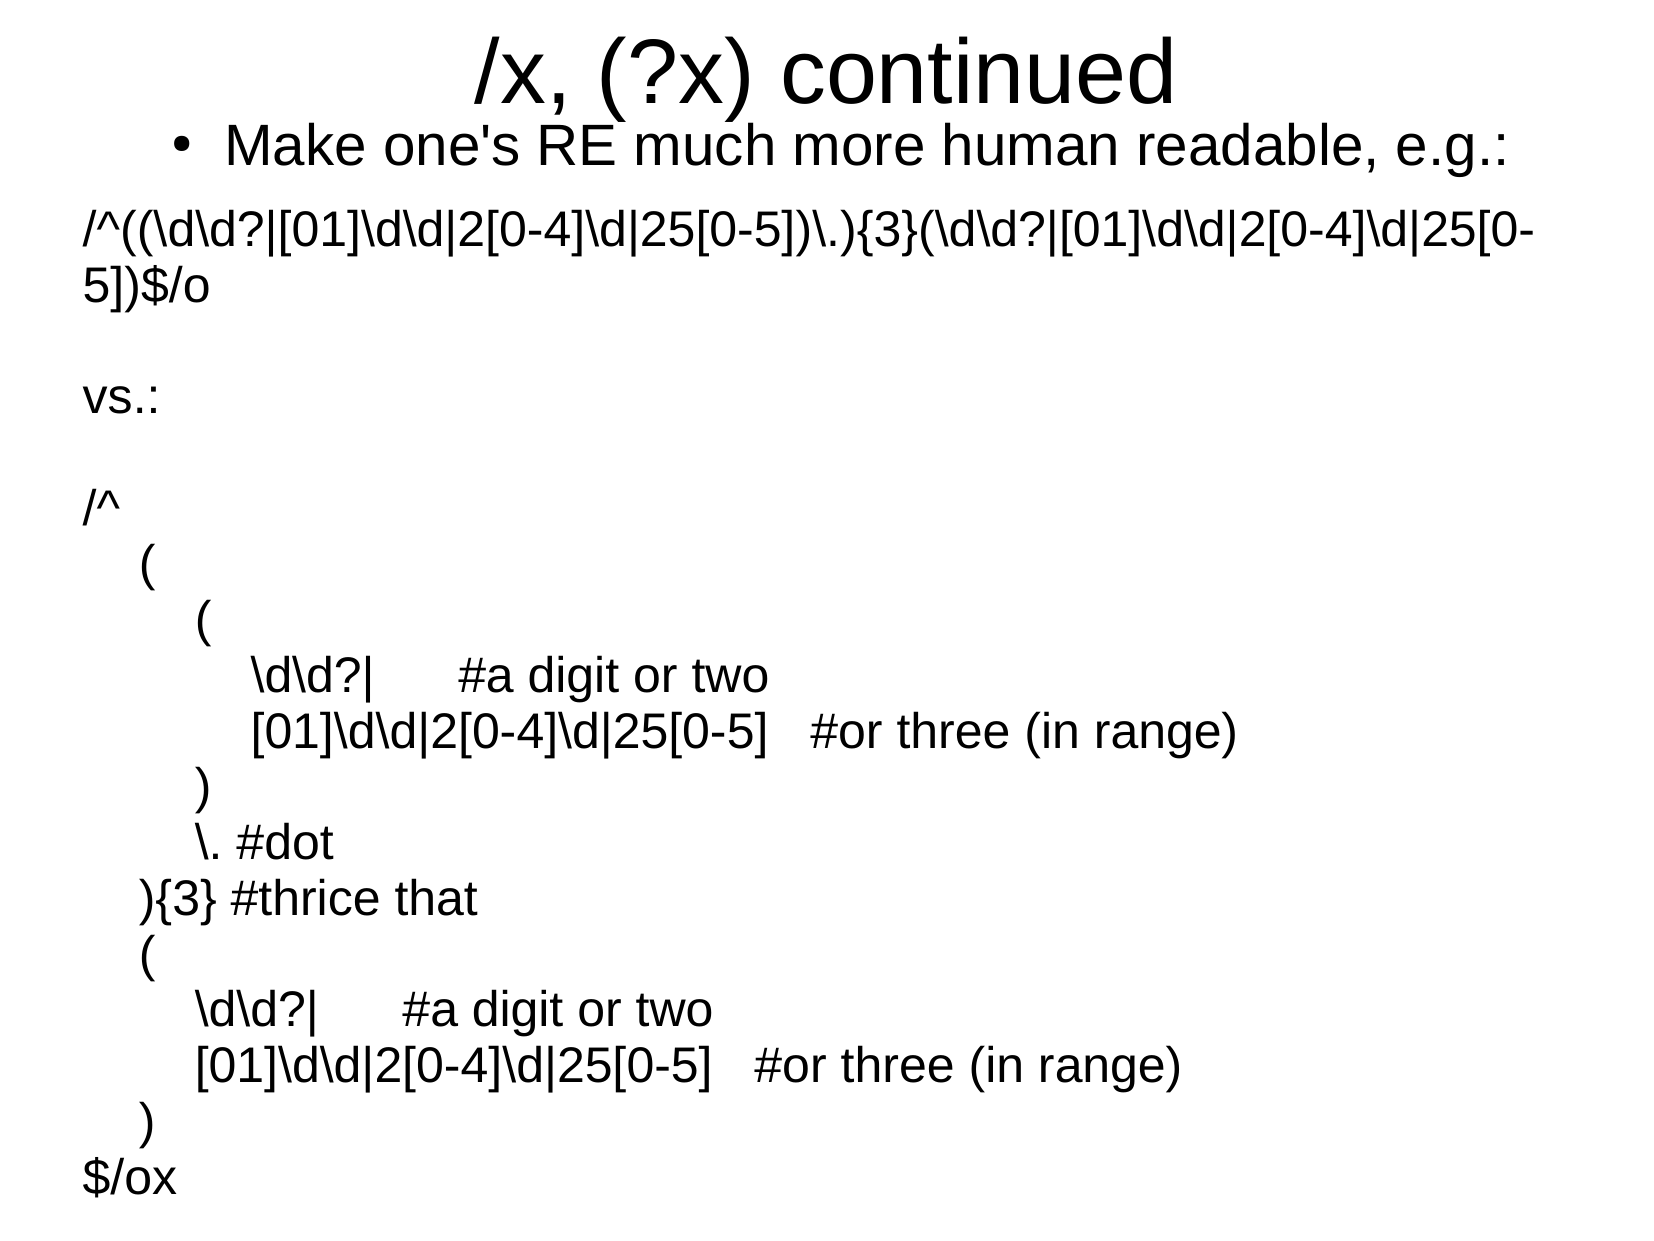

# /x, (?x) continued
Make one's RE much more human readable, e.g.:
/^((\d\d?|[01]\d\d|2[0-4]\d|25[0-5])\.){3}(\d\d?|[01]\d\d|2[0-4]\d|25[0-5])$/o
vs.:
/^
 (
 (
 \d\d?| #a digit or two
 [01]\d\d|2[0-4]\d|25[0-5] #or three (in range)
 )
 \. #dot
 ){3} #thrice that
 (
 \d\d?| #a digit or two
 [01]\d\d|2[0-4]\d|25[0-5] #or three (in range)
 )
$/ox